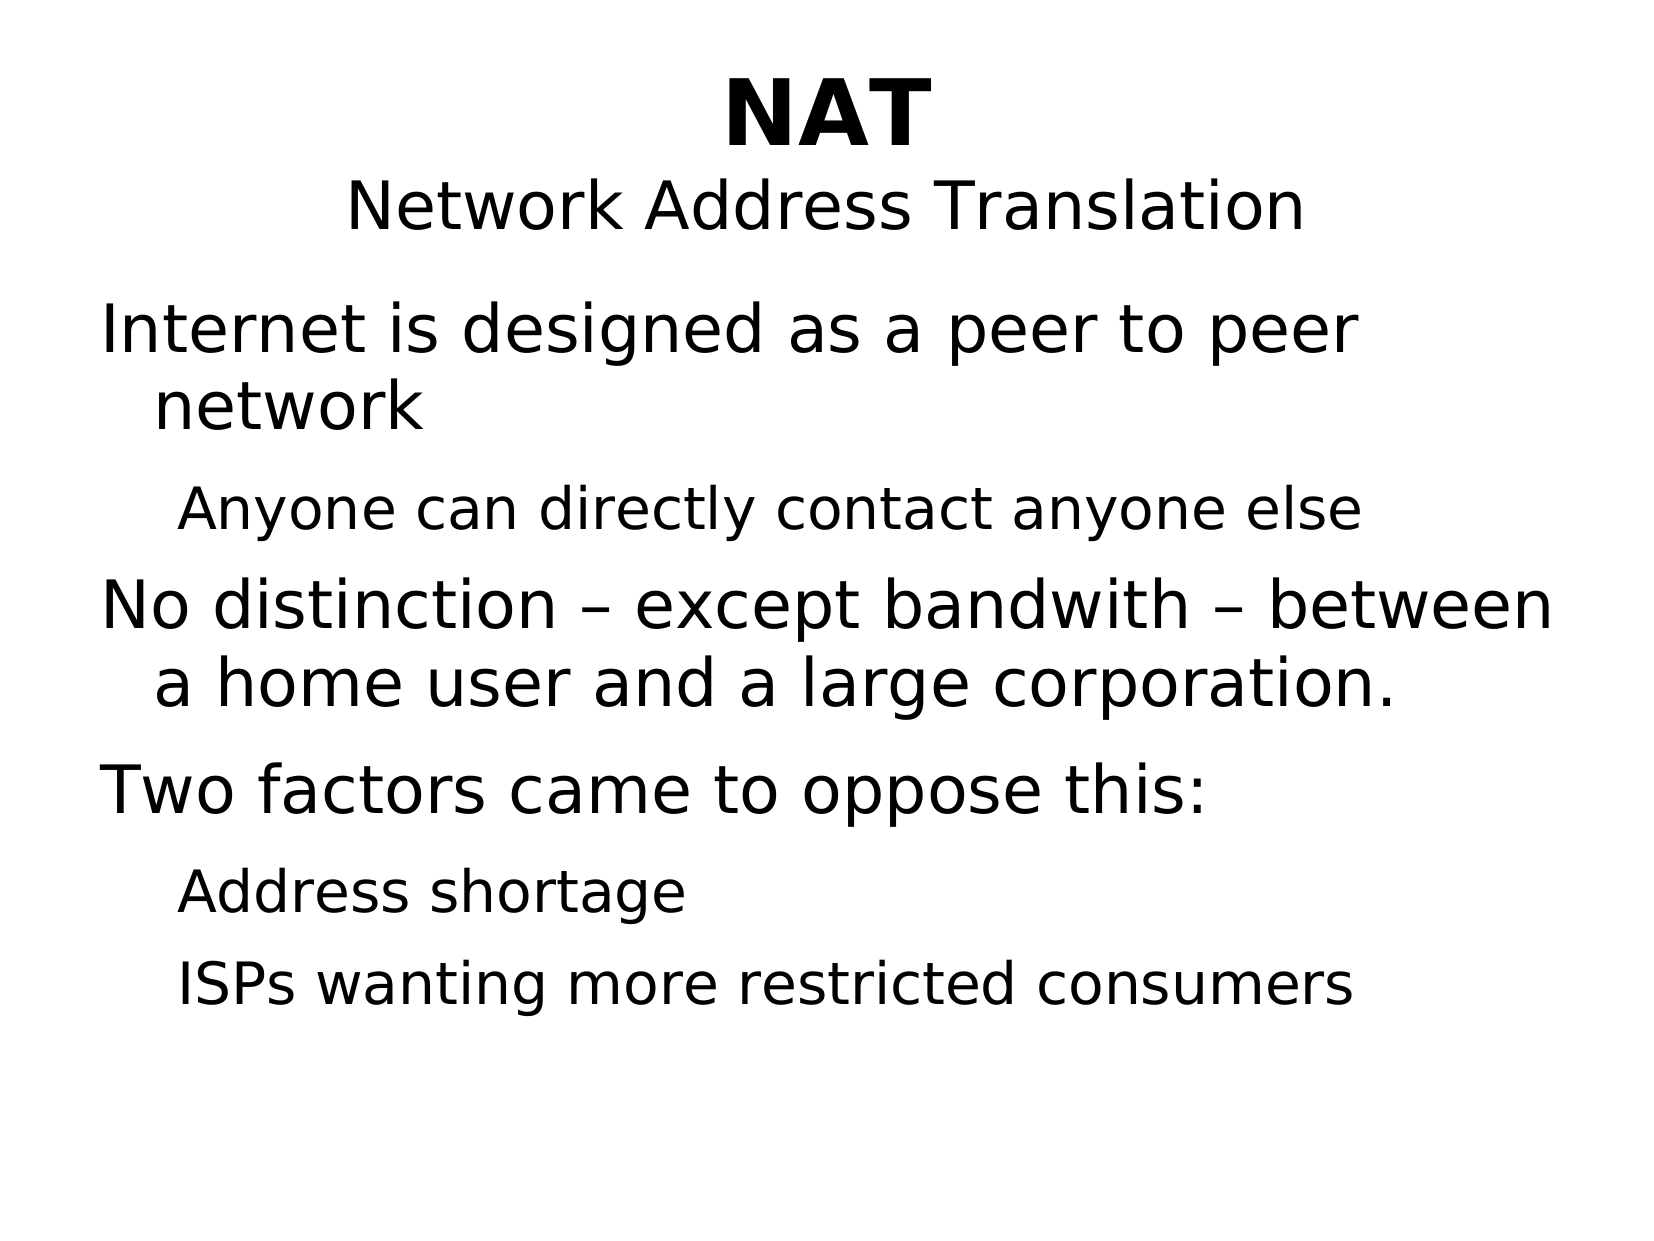

# NAT Network Address Translation
Internet is designed as a peer to peer network
Anyone can directly contact anyone else
No distinction – except bandwith – between a home user and a large corporation.
Two factors came to oppose this:
Address shortage
ISPs wanting more restricted consumers